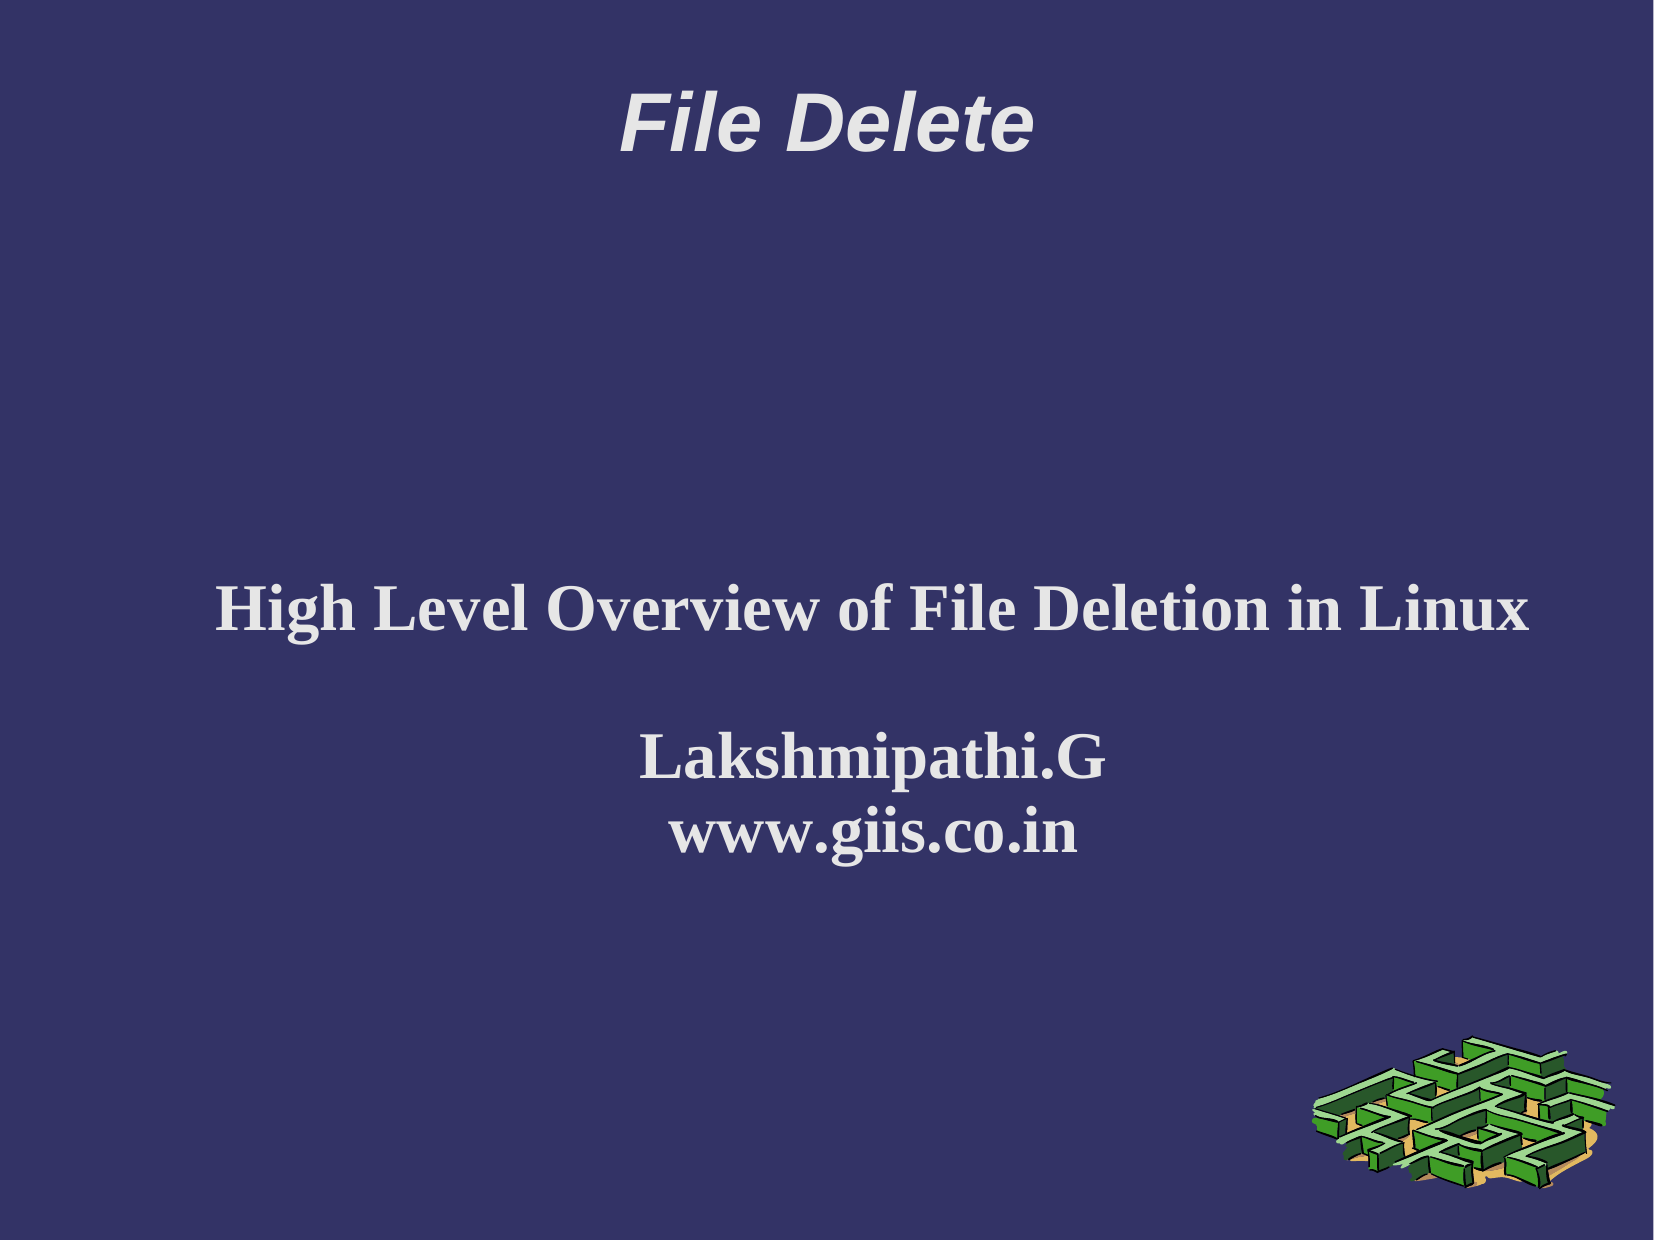

# File Delete
High Level Overview of File Deletion in Linux
Lakshmipathi.G
www.giis.co.in